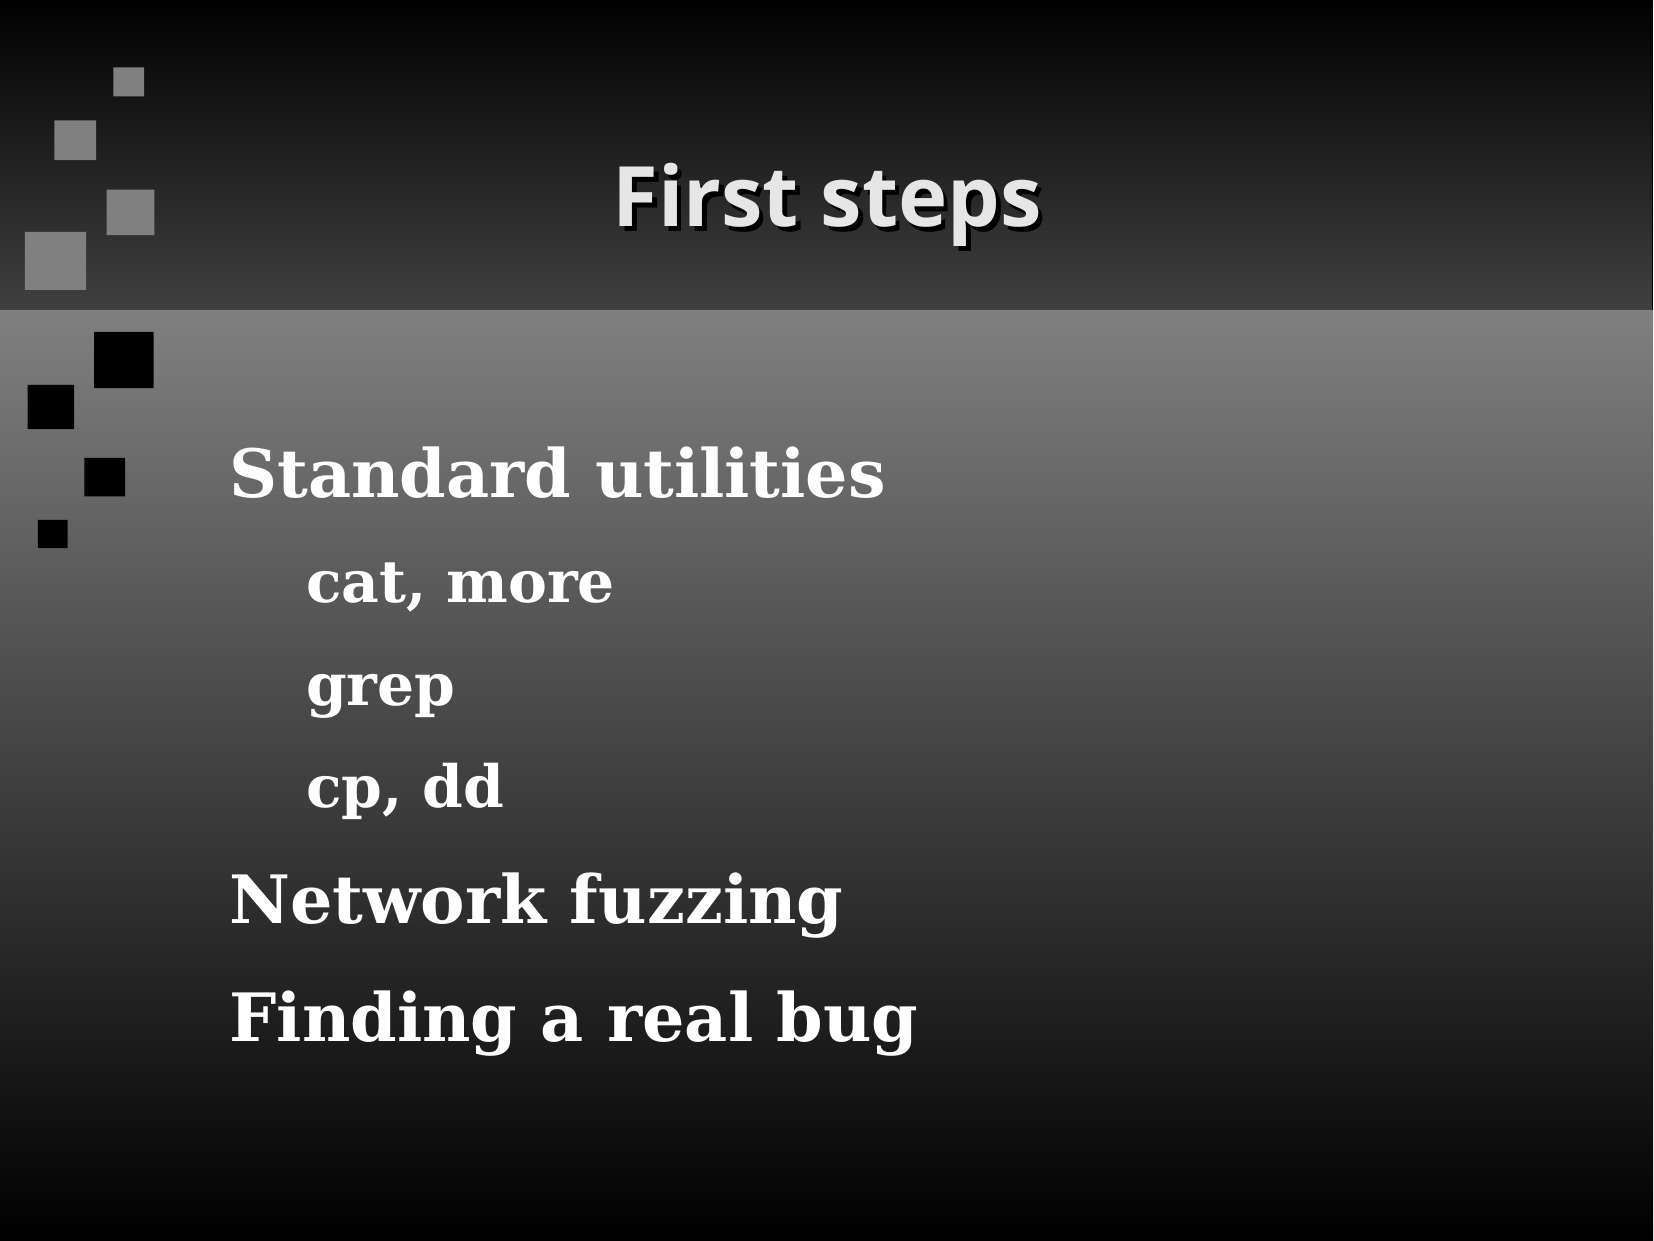

# First steps
Standard utilities
cat, more
grep
cp, dd
Network fuzzing
Finding a real bug